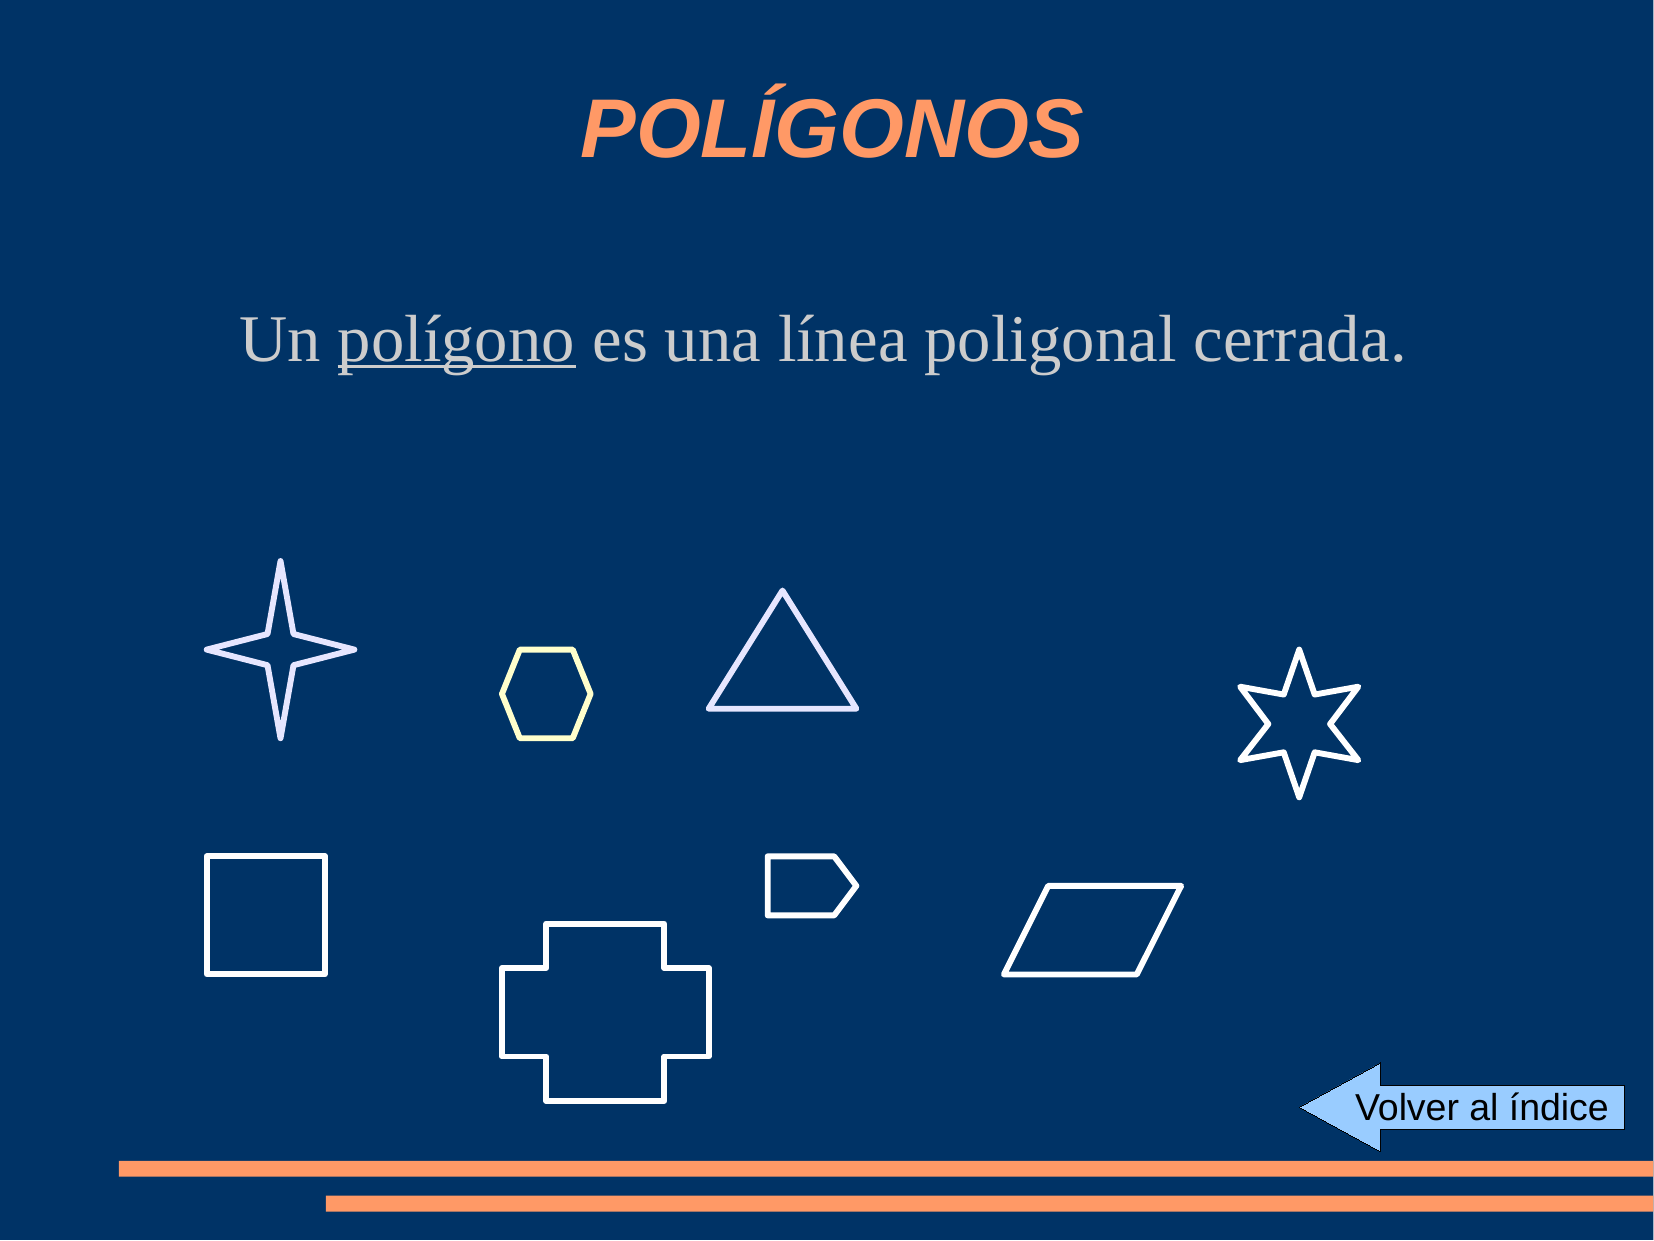

# POLÍGONOS
Un polígono es una línea poligonal cerrada.
Volver al índice